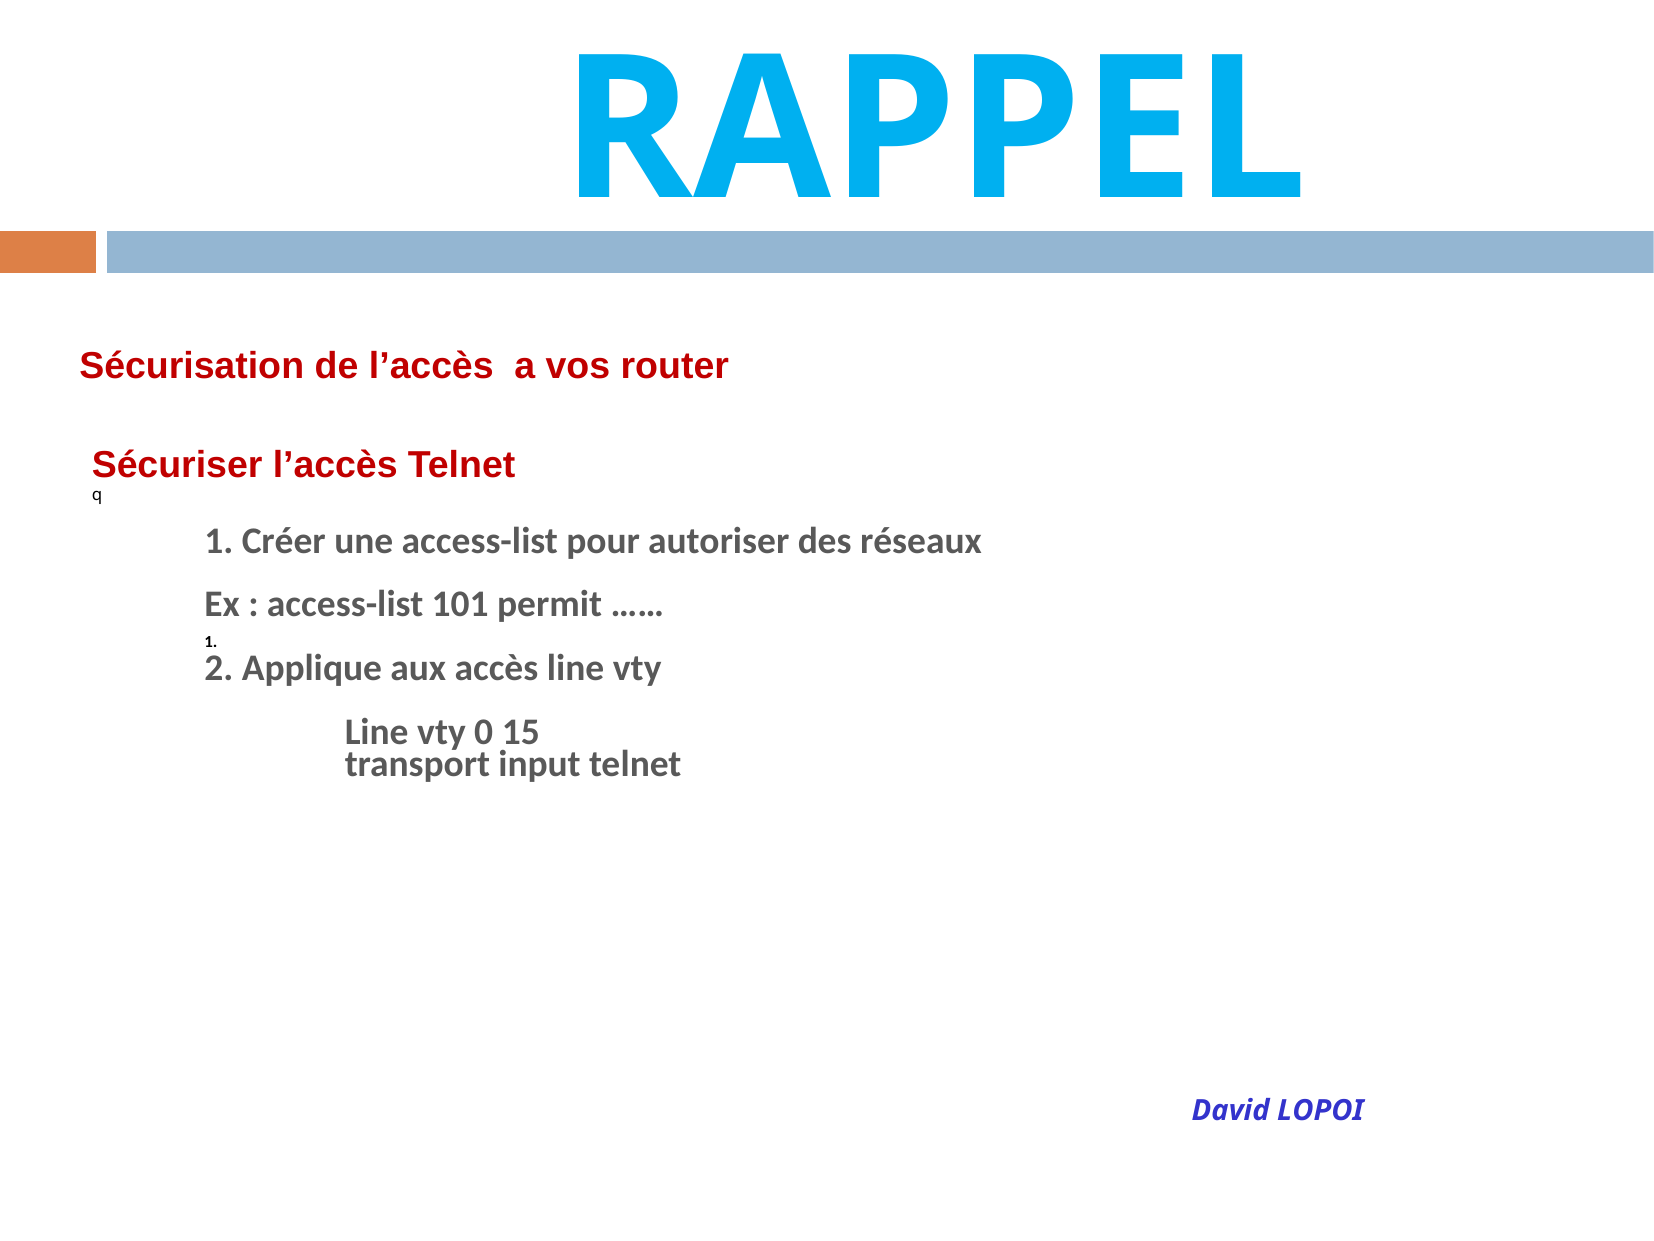

RAPPEL
Sécurisation de l’accès a vos router
Sécuriser l’accès Telnet
1. Créer une access-list pour autoriser des réseaux
Ex : access-list 101 permit ……
2. Applique aux accès line vty
	Line vty 0 15
	transport input telnet
David LOPOI